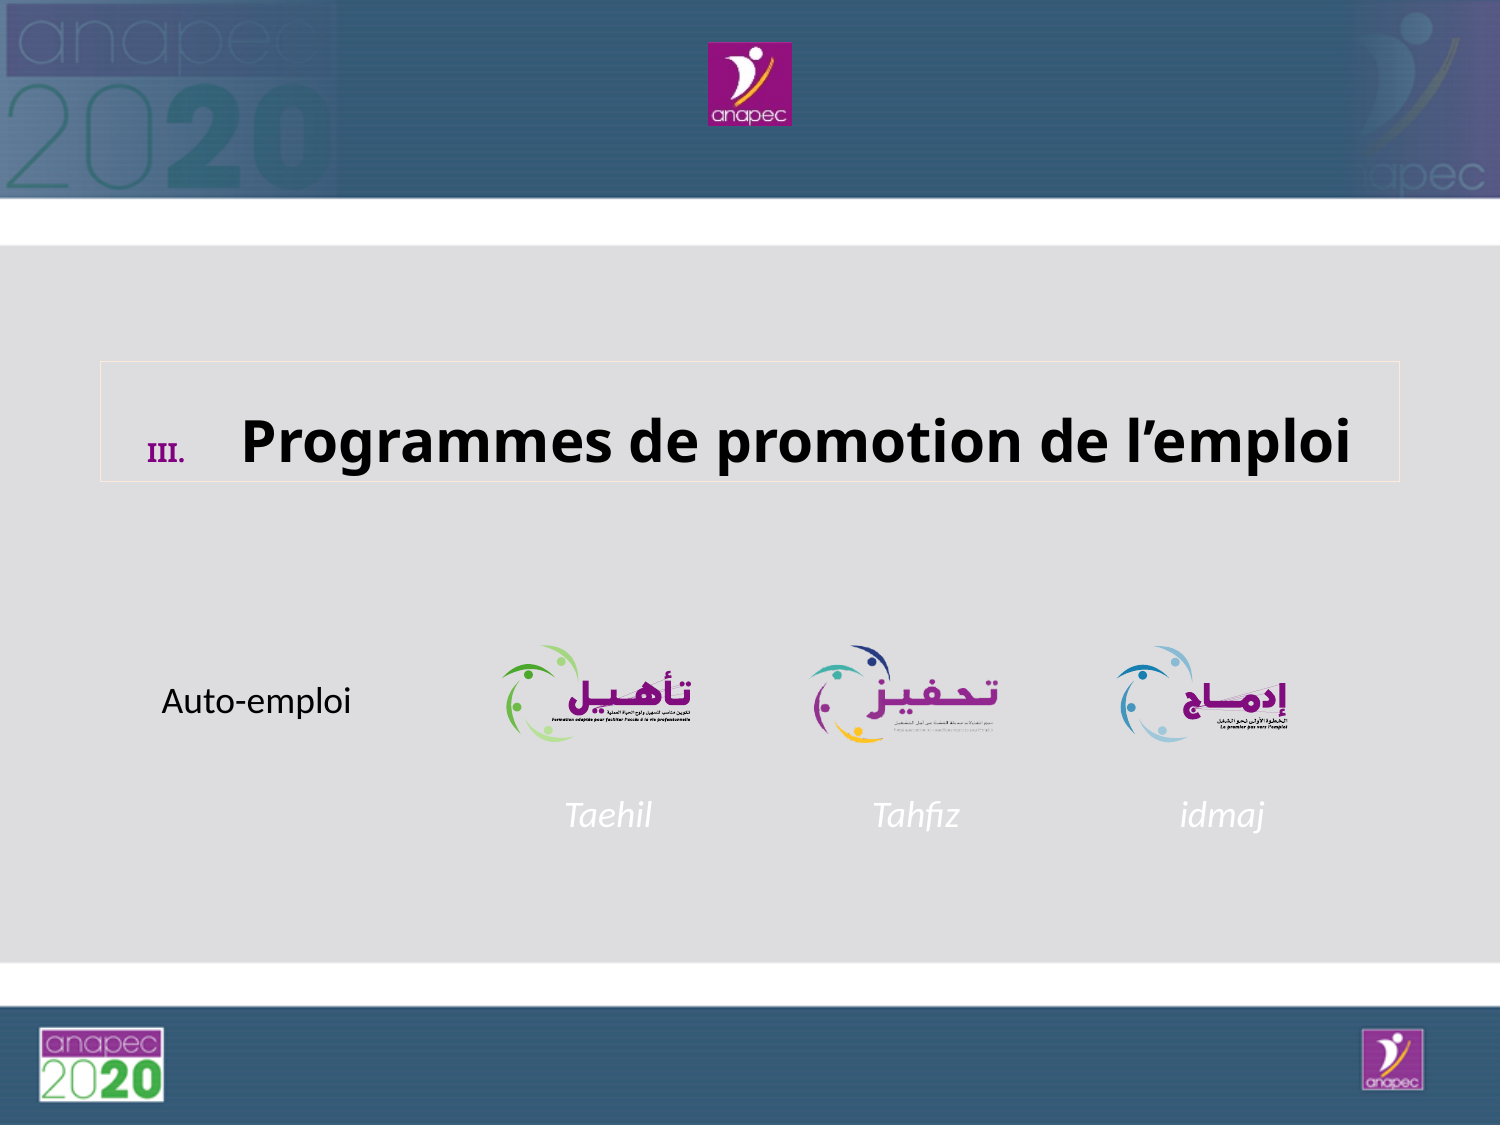

Programmes de promotion de l’emploi
Auto-emploi
Taehil
Tahfiz
idmaj